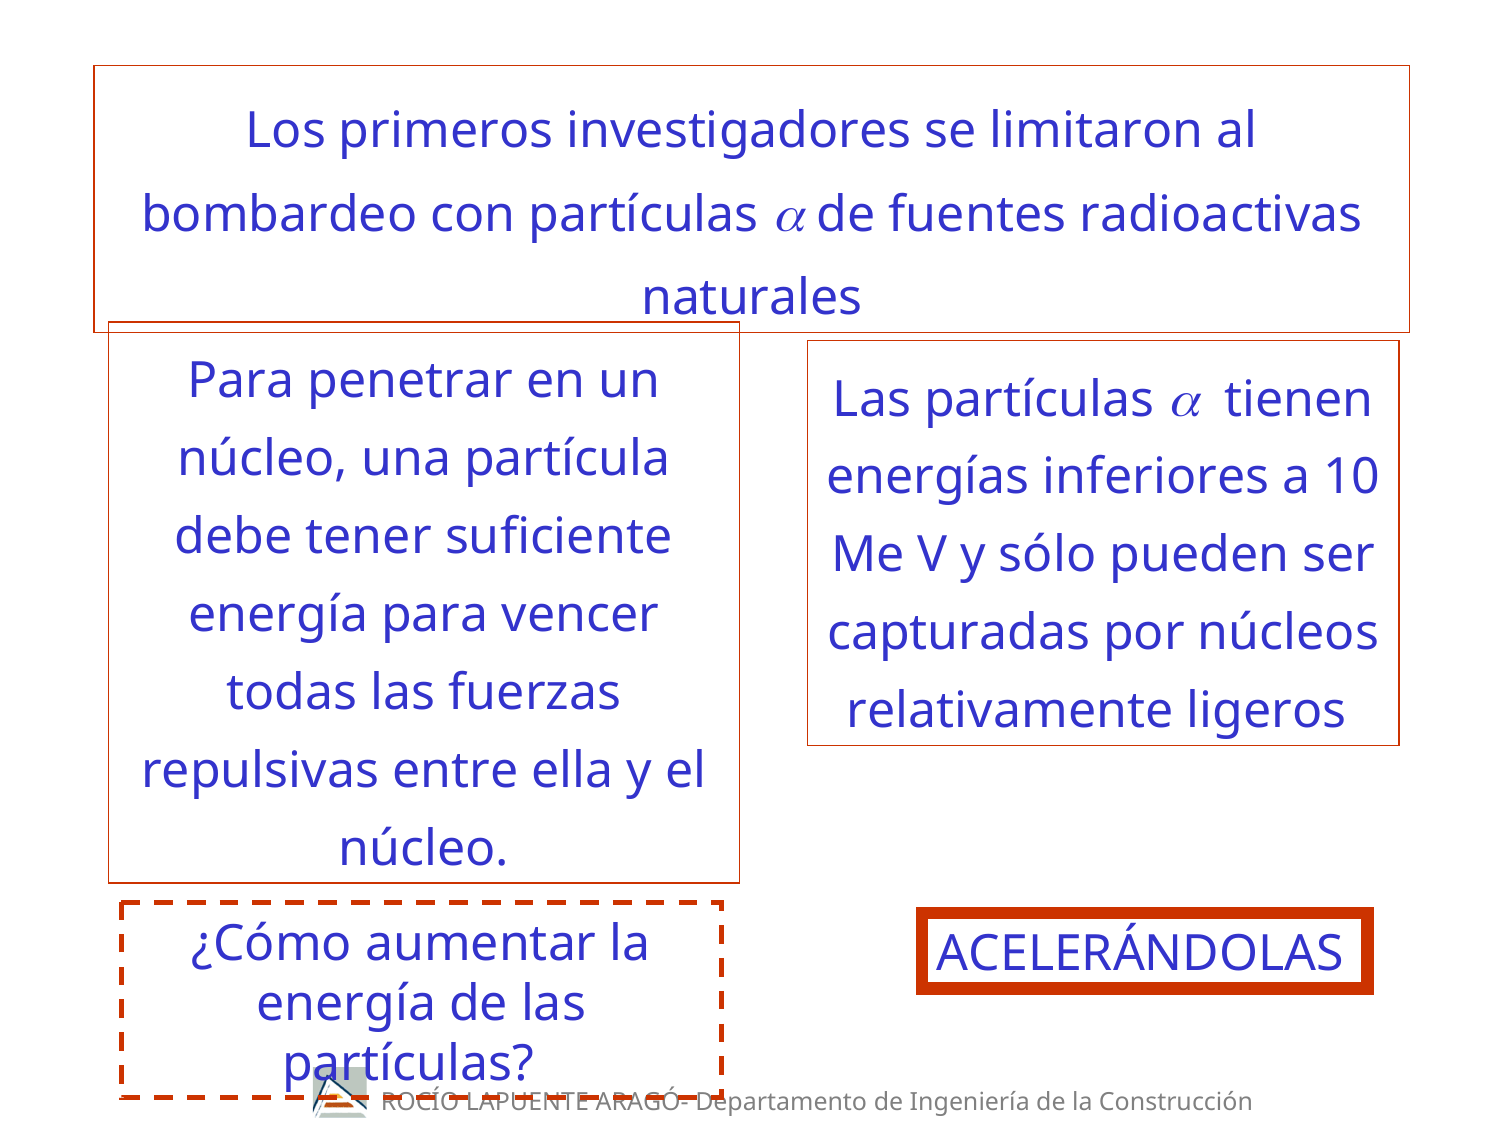

Los primeros investigadores se limitaron al bombardeo con partículas  de fuentes radioactivas naturales
Para penetrar en un núcleo, una partícula debe tener suficiente energía para vencer todas las fuerzas repulsivas entre ella y el núcleo.
Las partículas tienen energías inferiores a 10 Me V y sólo pueden ser capturadas por núcleos relativamente ligeros
¿Cómo aumentar la energía de las partículas?
ACELERÁNDOLAS